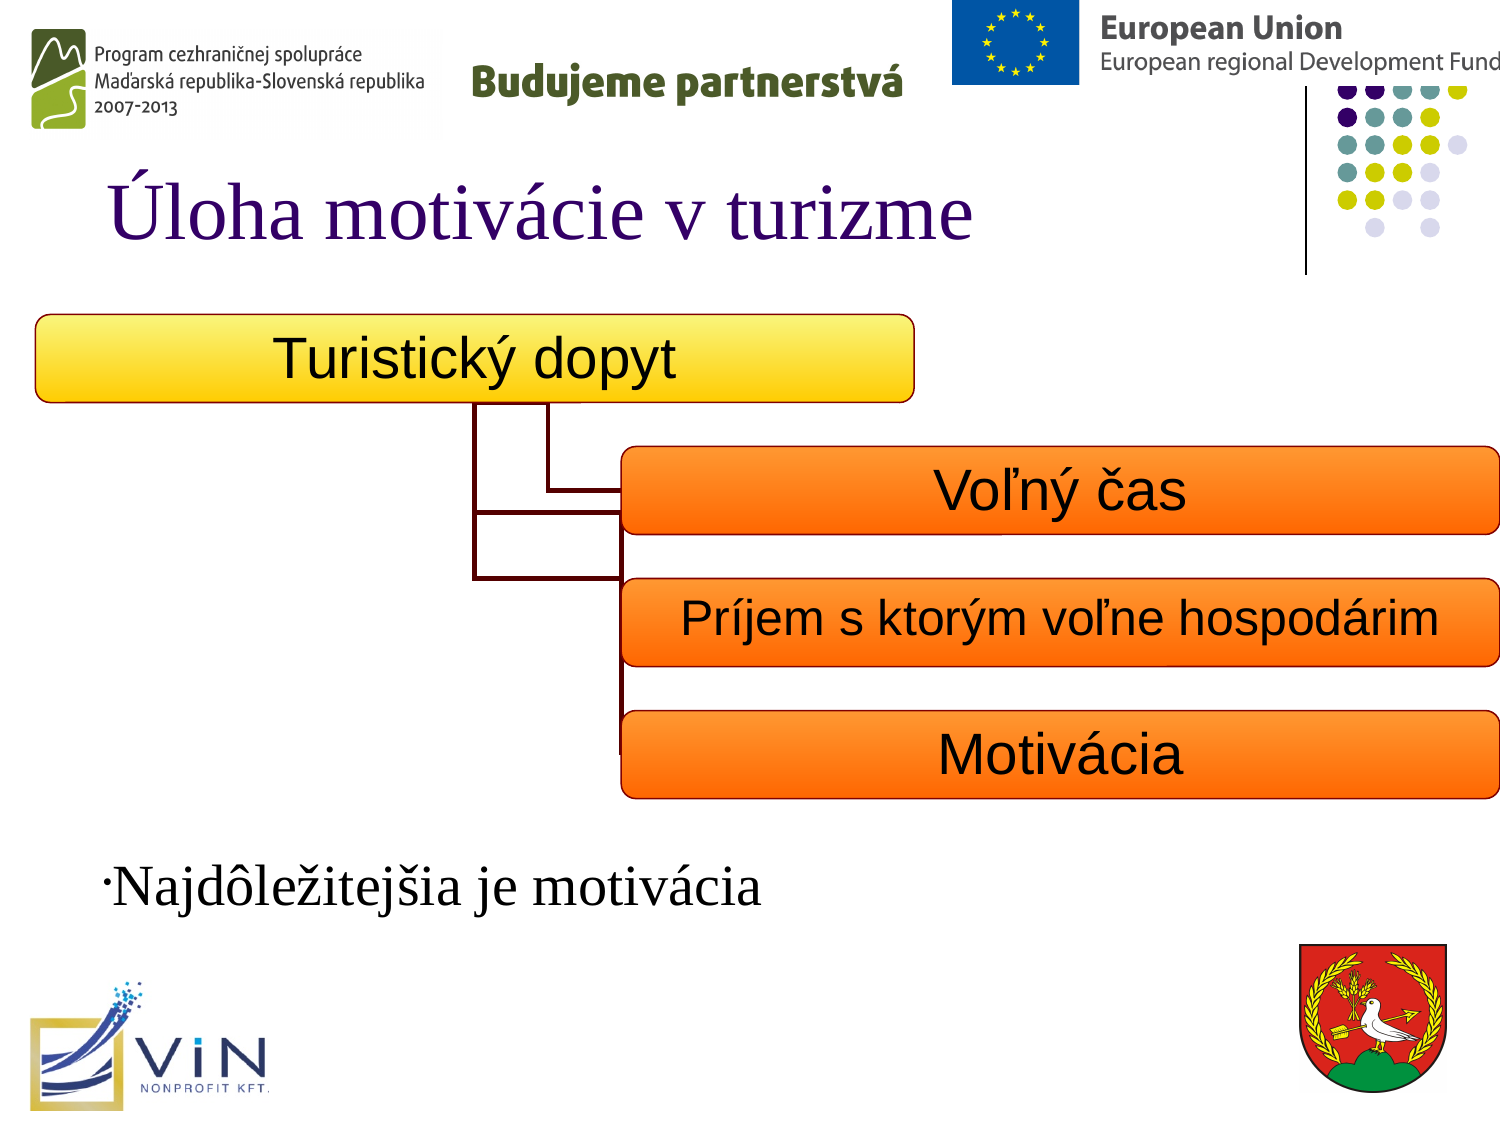

# Úloha motivácie v turizme
Turistický dopyt
Voľný čas
Príjem s ktorým voľne hospodárim
Motivácia
Najdôležitejšia je motivácia